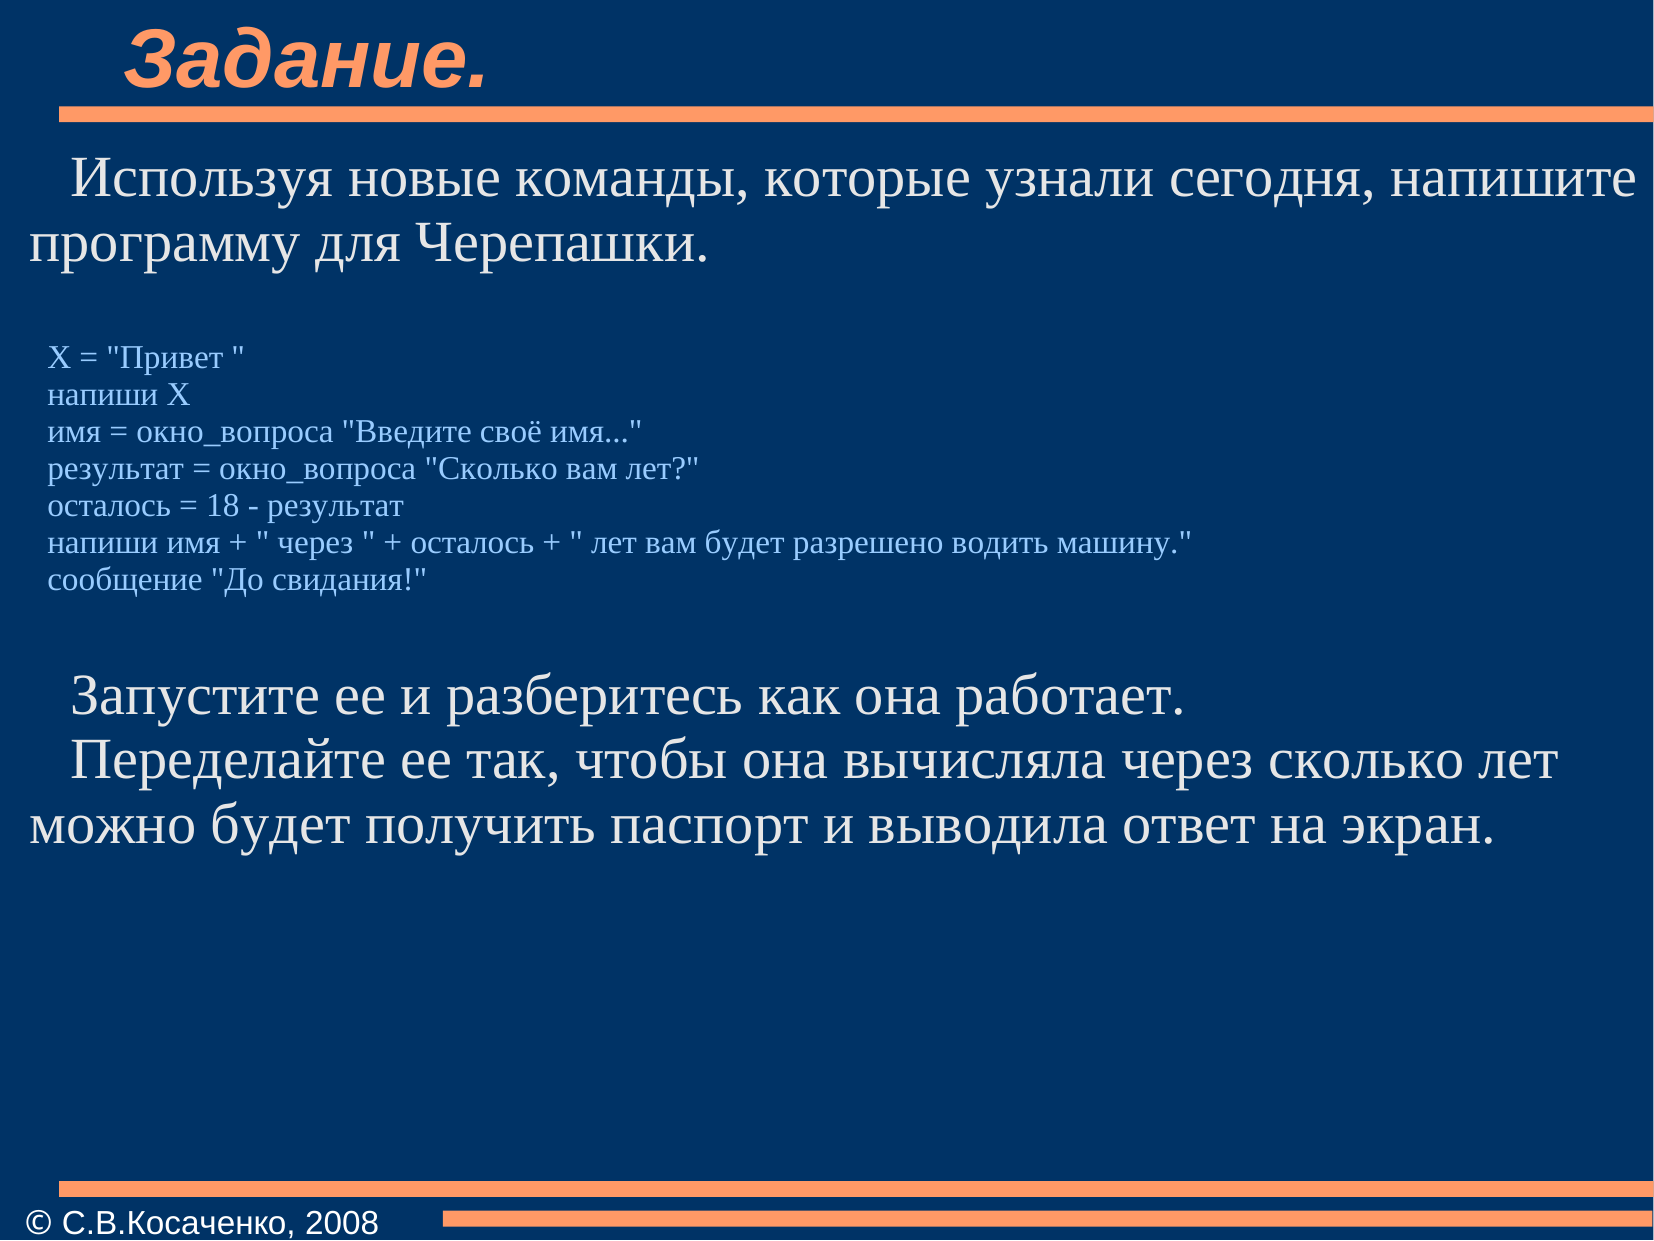

# Задание.
Используя новые команды, которые узнали сегодня, напишите программу для Черепашки.
X = "Привет "
напиши X
имя = окно_вопроса "Введите своё имя..."
результат = окно_вопроса "Сколько вам лет?"
осталось = 18 - результат
напиши имя + " через " + осталось + " лет вам будет разрешено водить машину."
сообщение "До свидания!"
Запустите ее и разберитесь как она работает.
Переделайте ее так, чтобы она вычисляла через сколько лет можно будет получить паспорт и выводила ответ на экран.